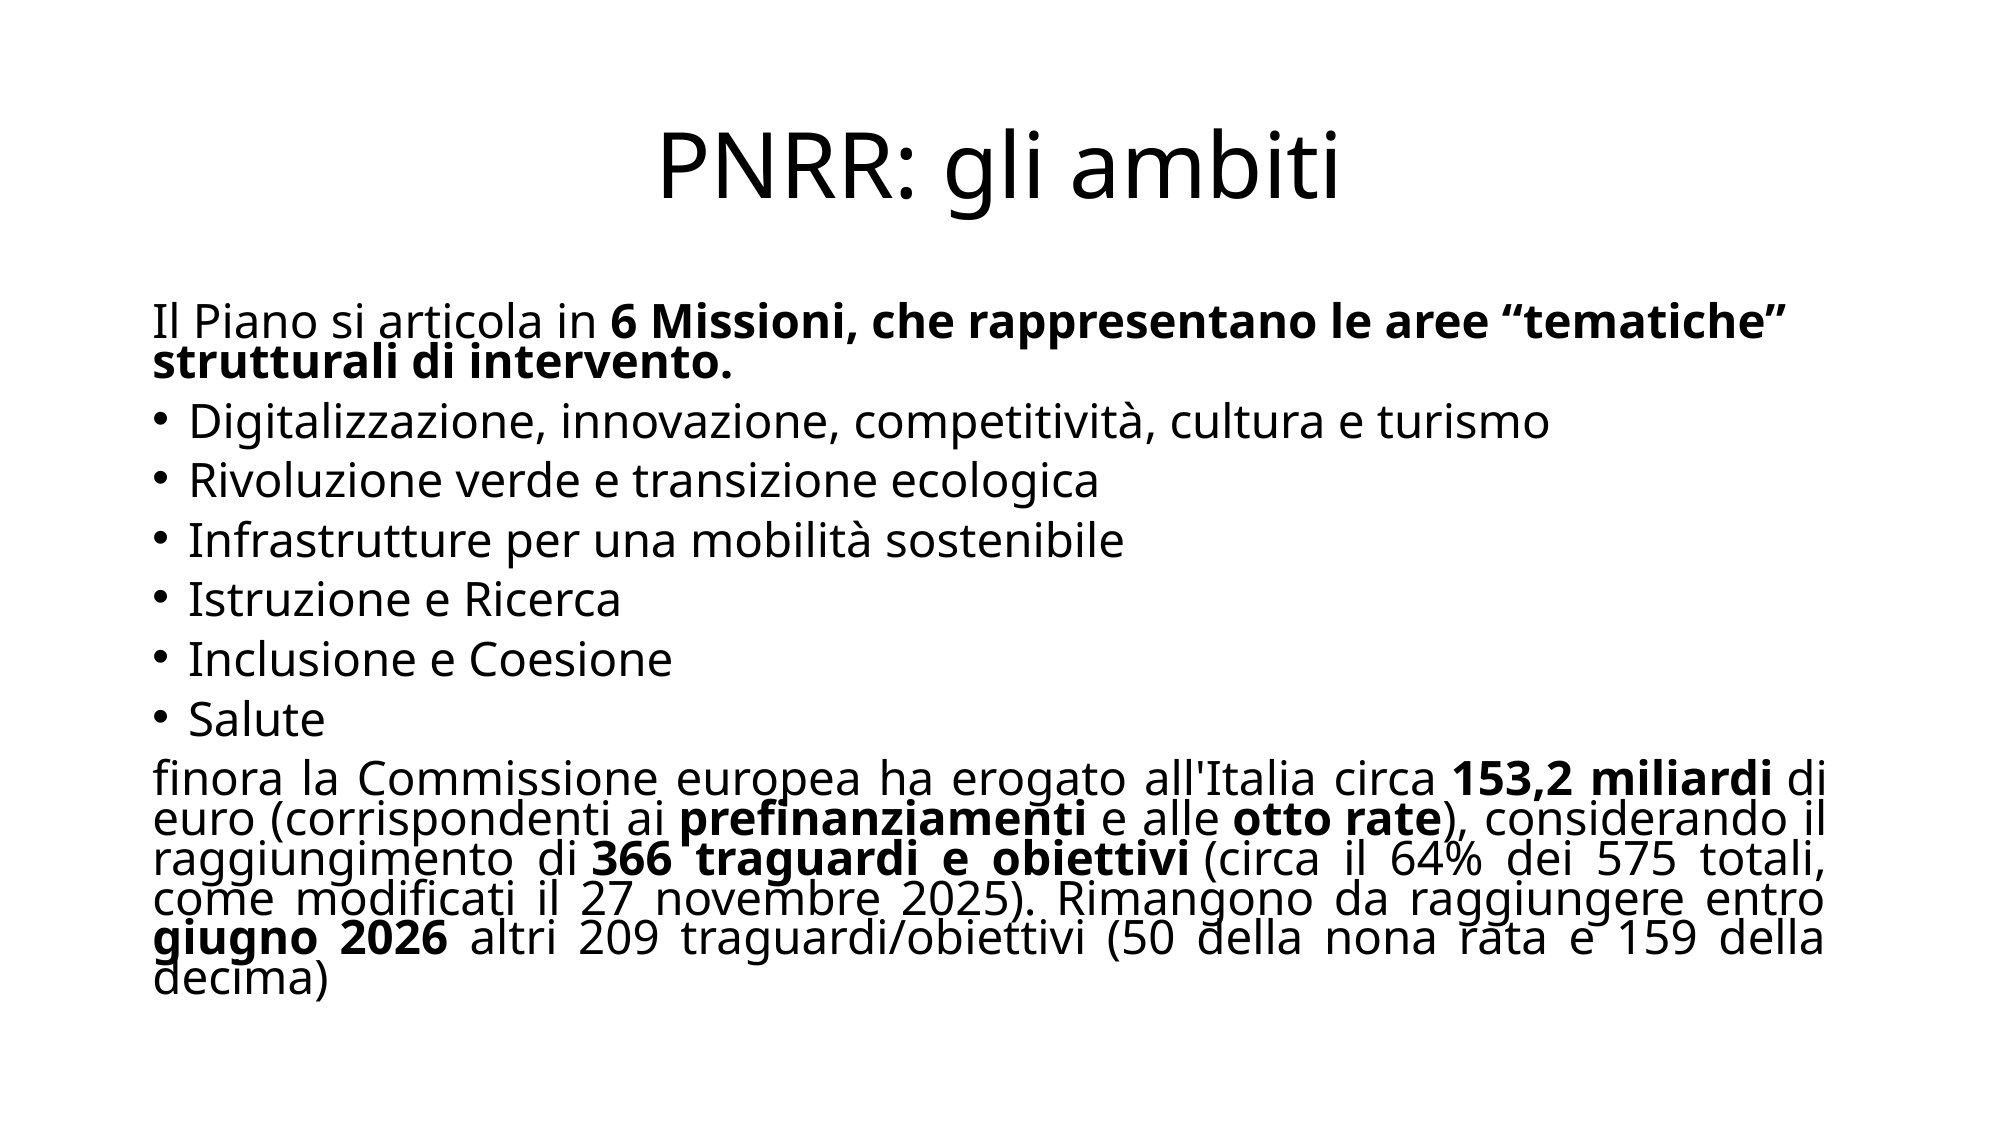

# PNRR: gli ambiti
Il Piano si articola in 6 Missioni, che rappresentano le aree “tematiche” strutturali di intervento.
Digitalizzazione, innovazione, competitività, cultura e turismo
Rivoluzione verde e transizione ecologica
Infrastrutture per una mobilità sostenibile
Istruzione e Ricerca
Inclusione e Coesione
Salute
finora la Commissione europea ha erogato all'Italia circa 153,2 miliardi di euro (corrispondenti ai prefinanziamenti e alle otto rate), considerando il raggiungimento di 366 traguardi e obiettivi (circa il 64% dei 575 totali, come modificati il 27 novembre 2025). Rimangono da raggiungere entro giugno 2026 altri 209 traguardi/obiettivi (50 della nona rata e 159 della decima)